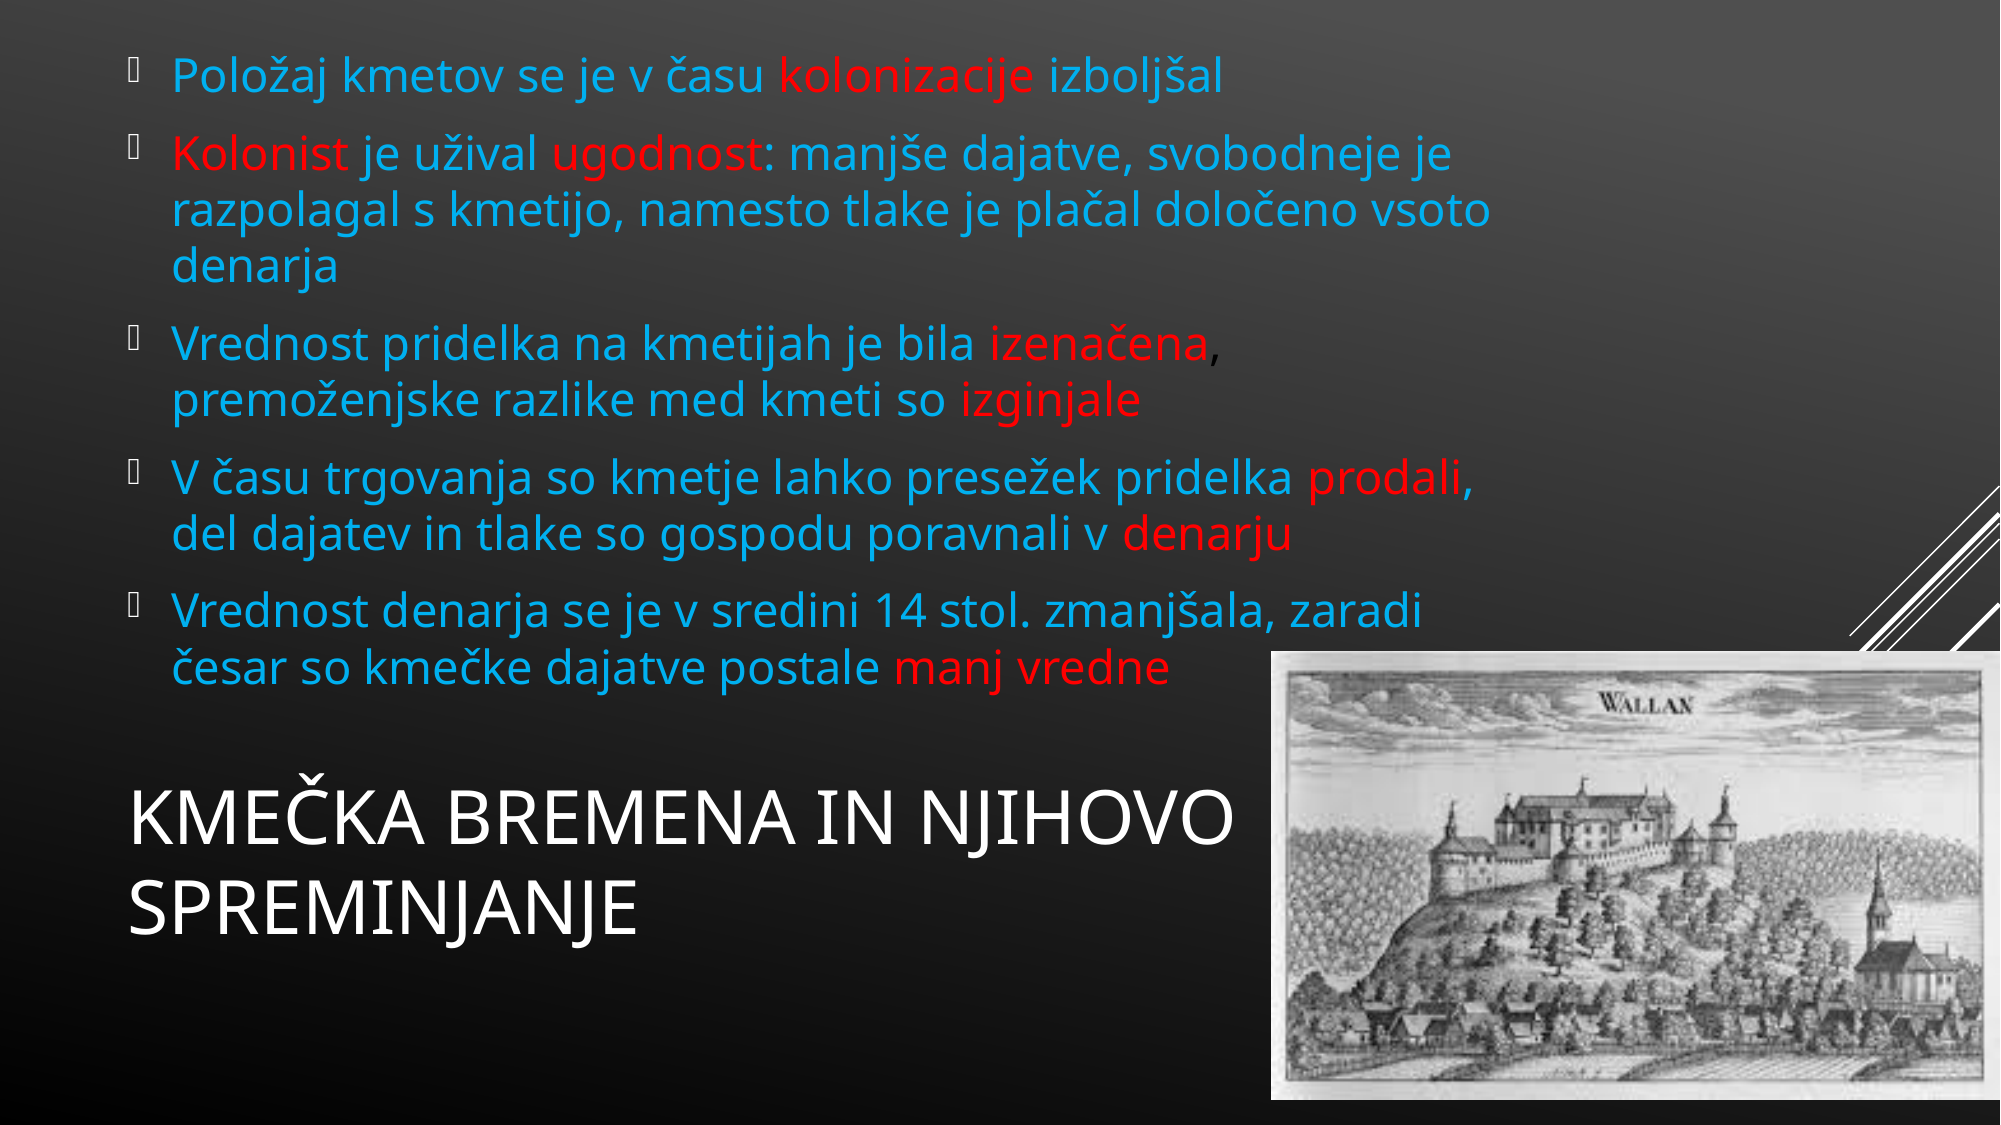

Položaj kmetov se je v času kolonizacije izboljšal
Kolonist je užival ugodnost: manjše dajatve, svobodneje je razpolagal s kmetijo, namesto tlake je plačal določeno vsoto denarja
Vrednost pridelka na kmetijah je bila izenačena, premoženjske razlike med kmeti so izginjale
V času trgovanja so kmetje lahko presežek pridelka prodali, del dajatev in tlake so gospodu poravnali v denarju
Vrednost denarja se je v sredini 14 stol. zmanjšala, zaradi česar so kmečke dajatve postale manj vredne
# KMEČKA BREMENA IN NJIHOVO SPREMINJANJE